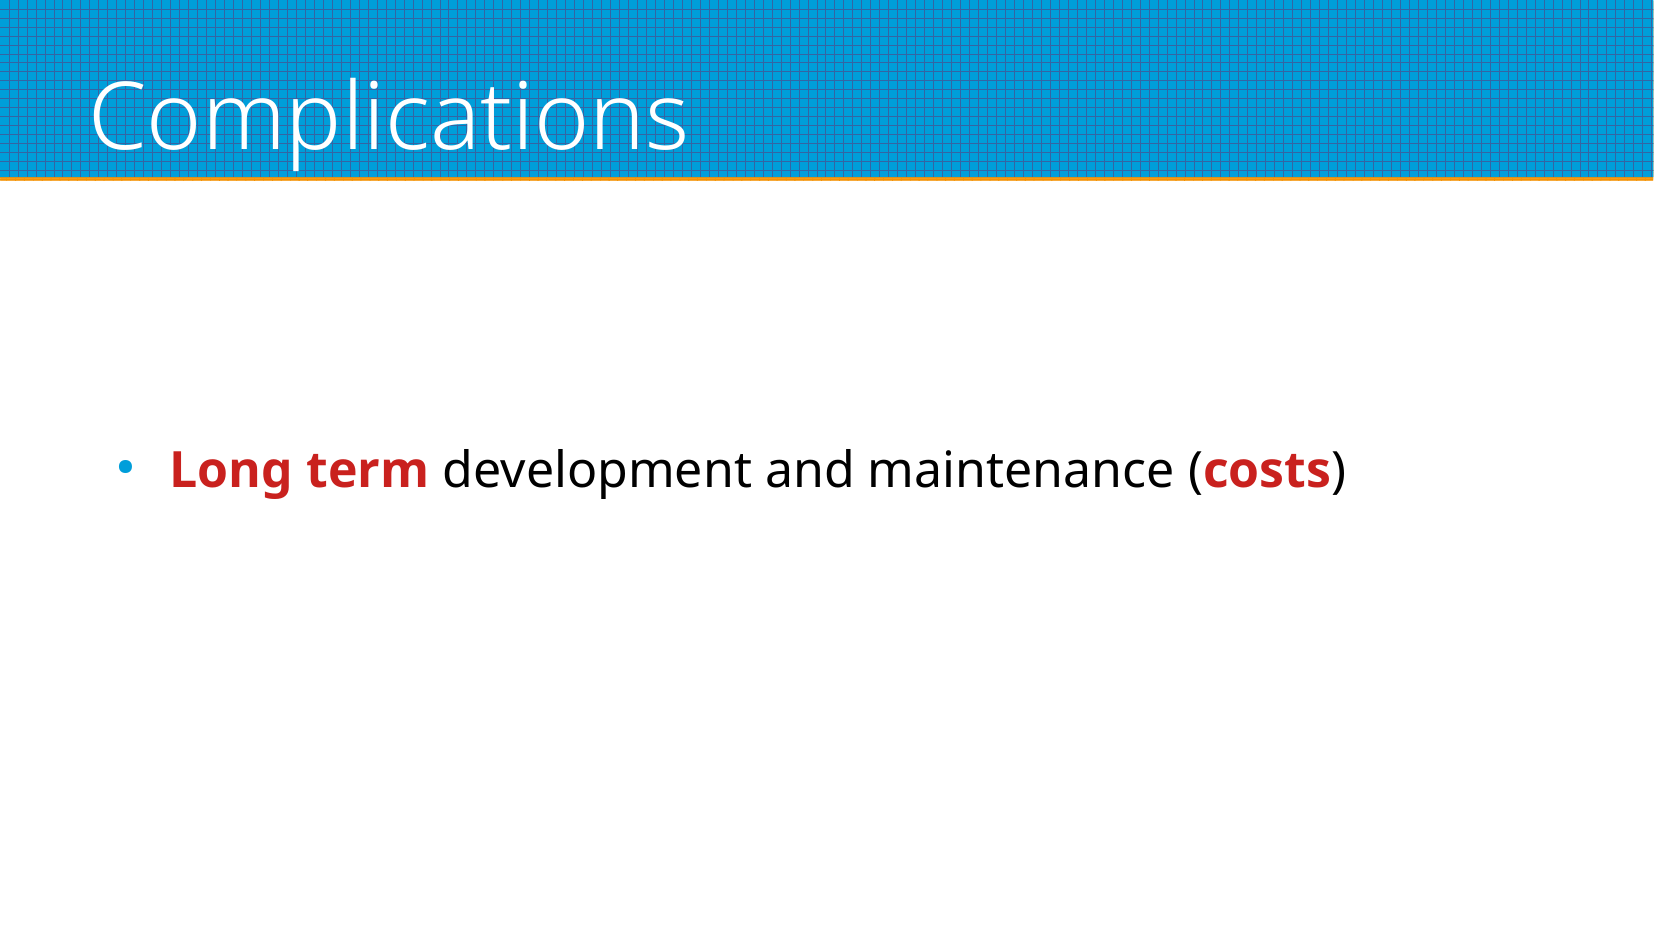

# Complications
Long term development and maintenance (costs)